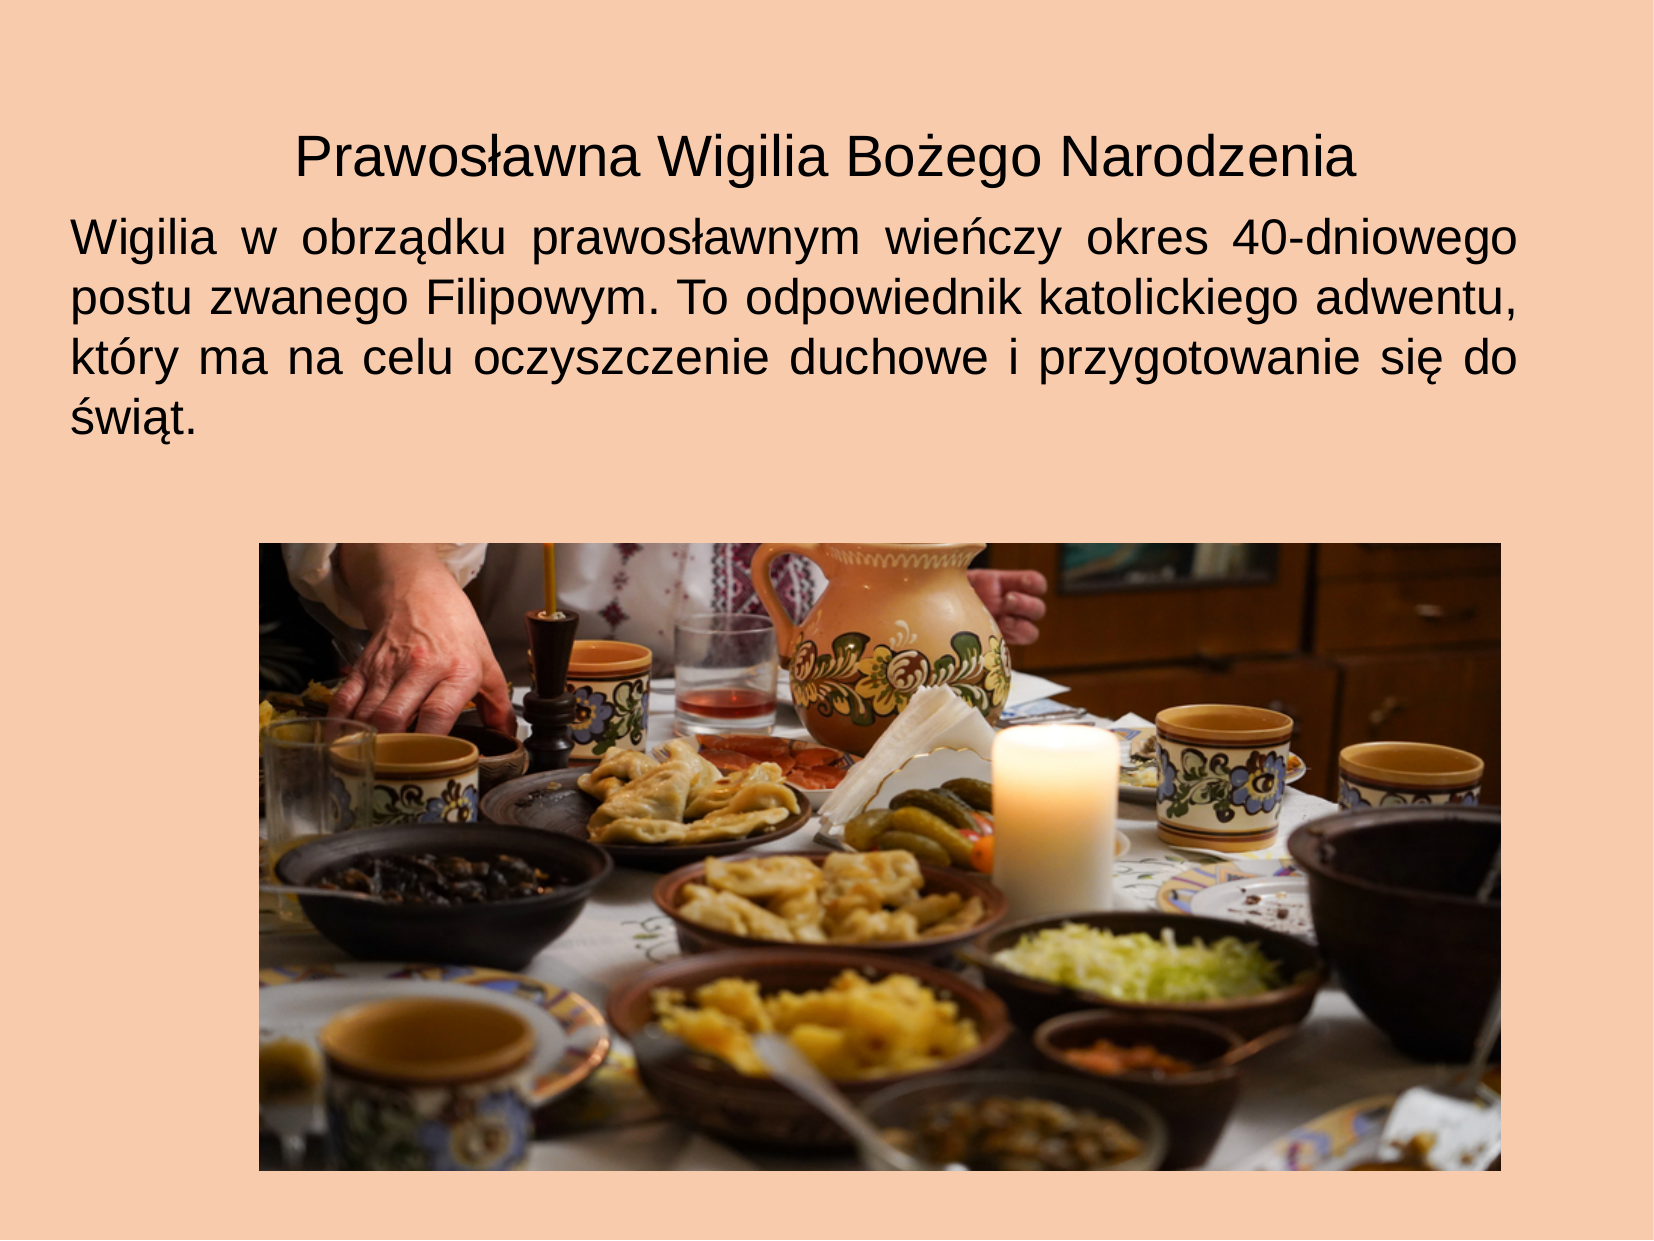

Wigilia w obrządku prawosławnym wieńczy okres 40-dniowego postu zwanego Filipowym. To odpowiednik katolickiego adwentu, który ma na celu oczyszczenie duchowe i przygotowanie się do świąt.
# Prawosławna Wigilia Bożego Narodzenia